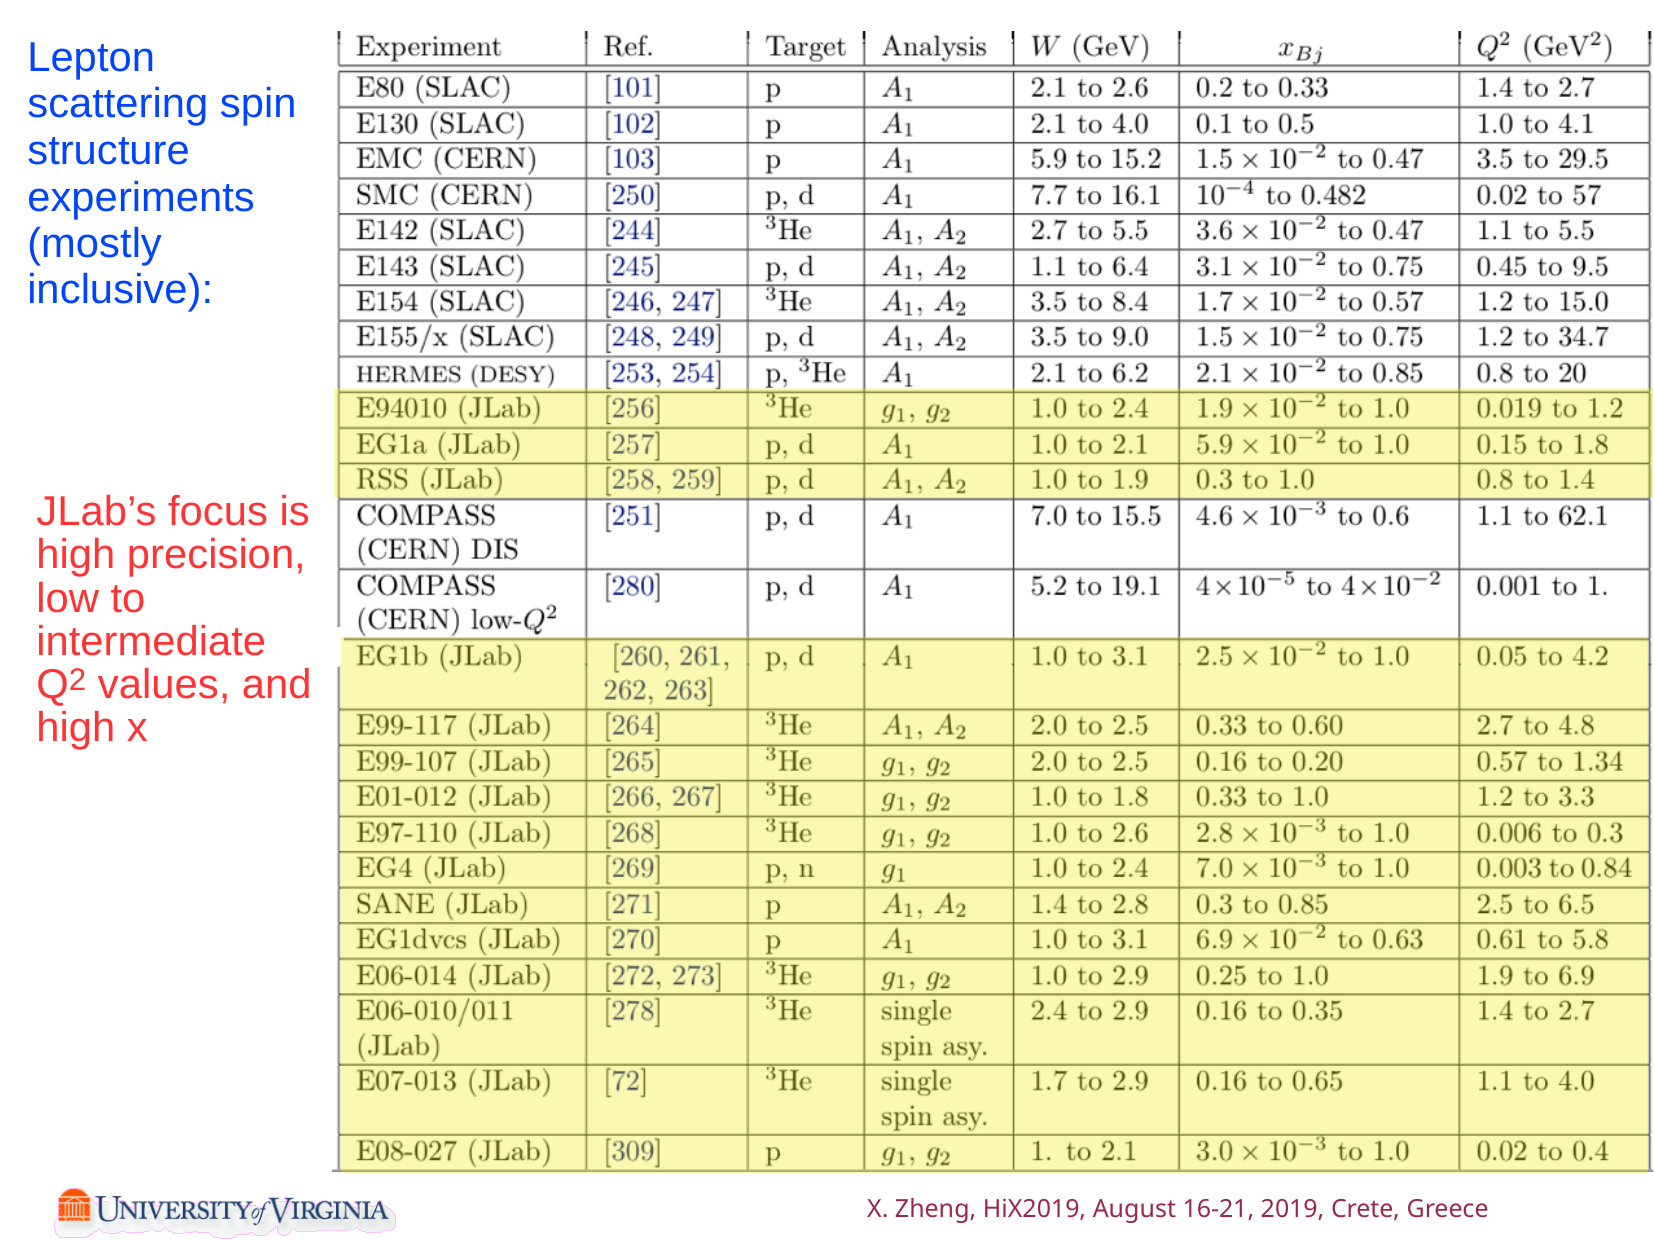

Lepton scattering spin structure
experiments (mostly inclusive):
JLab’s focus is high precision, low to intermediate Q2 values, and high x